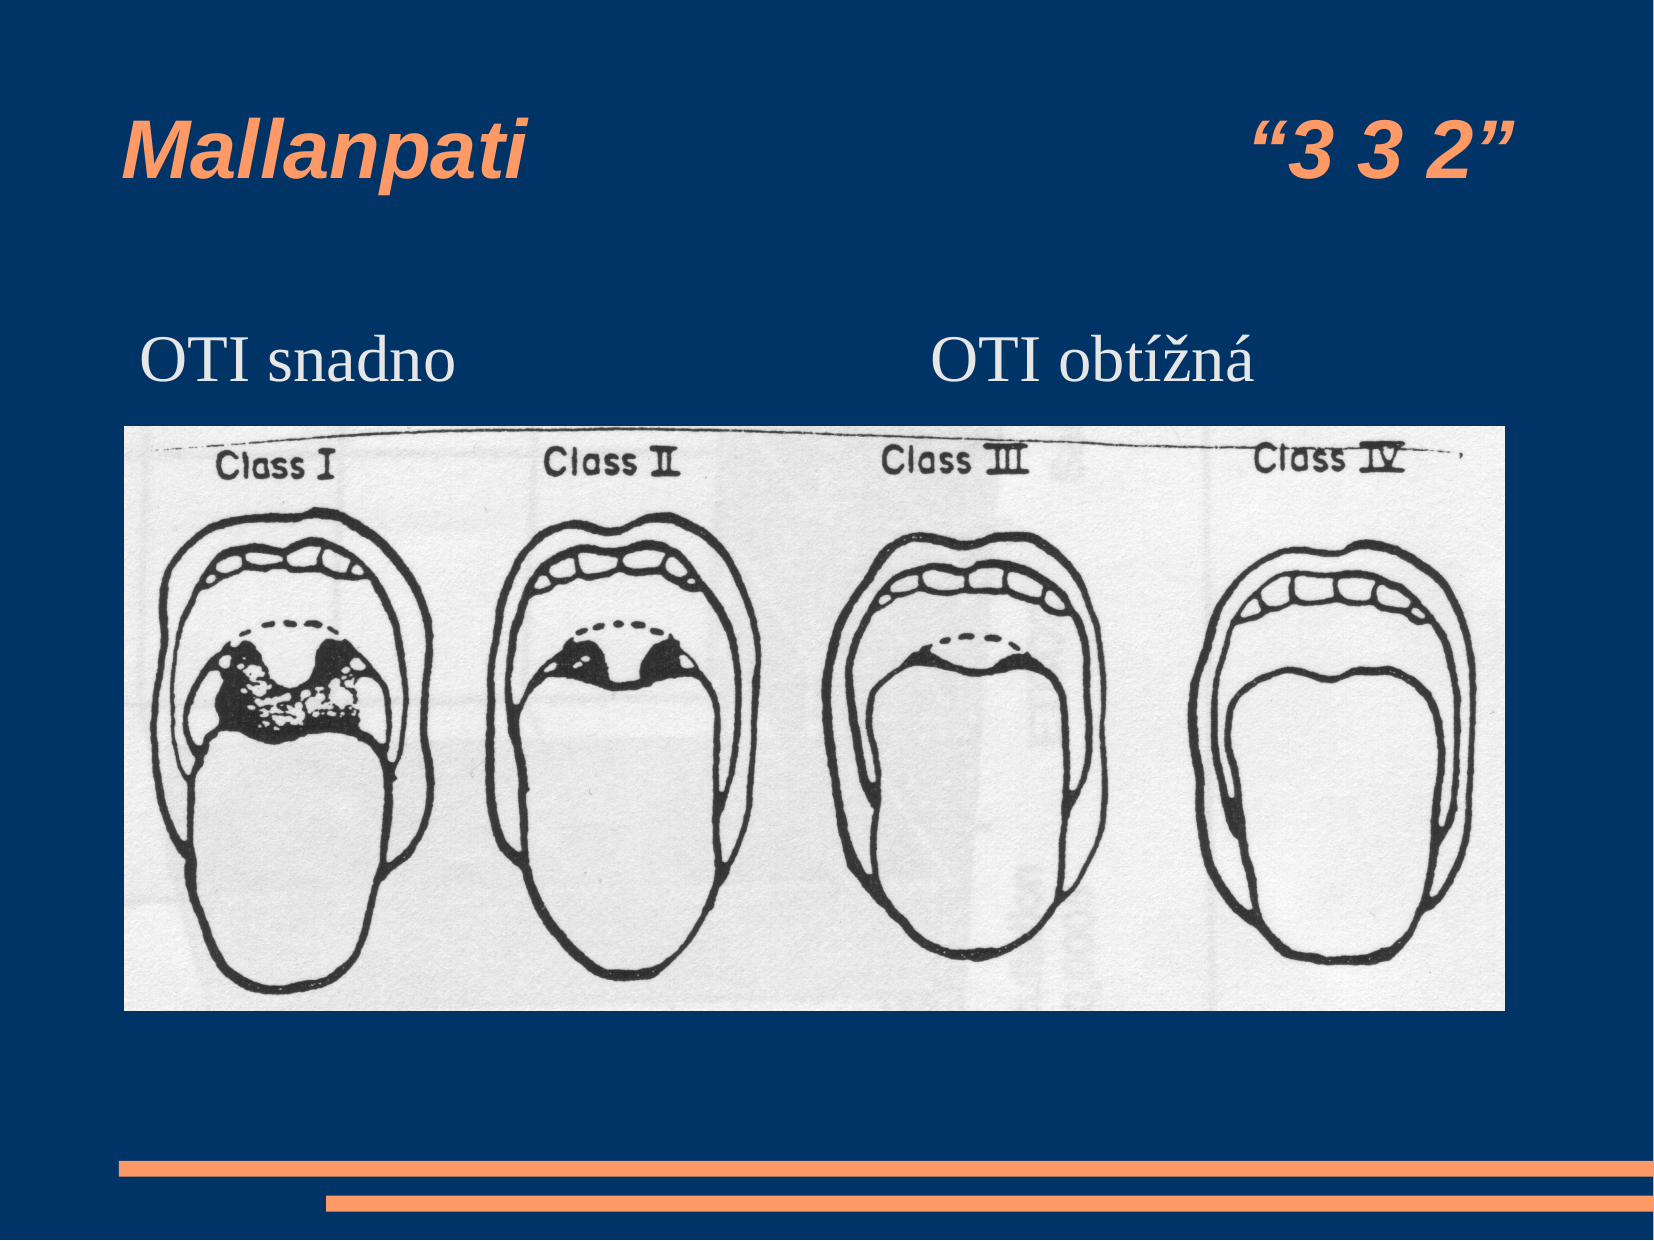

# Mallanpati “3 3 2”
OTI snadno							OTI obtížná